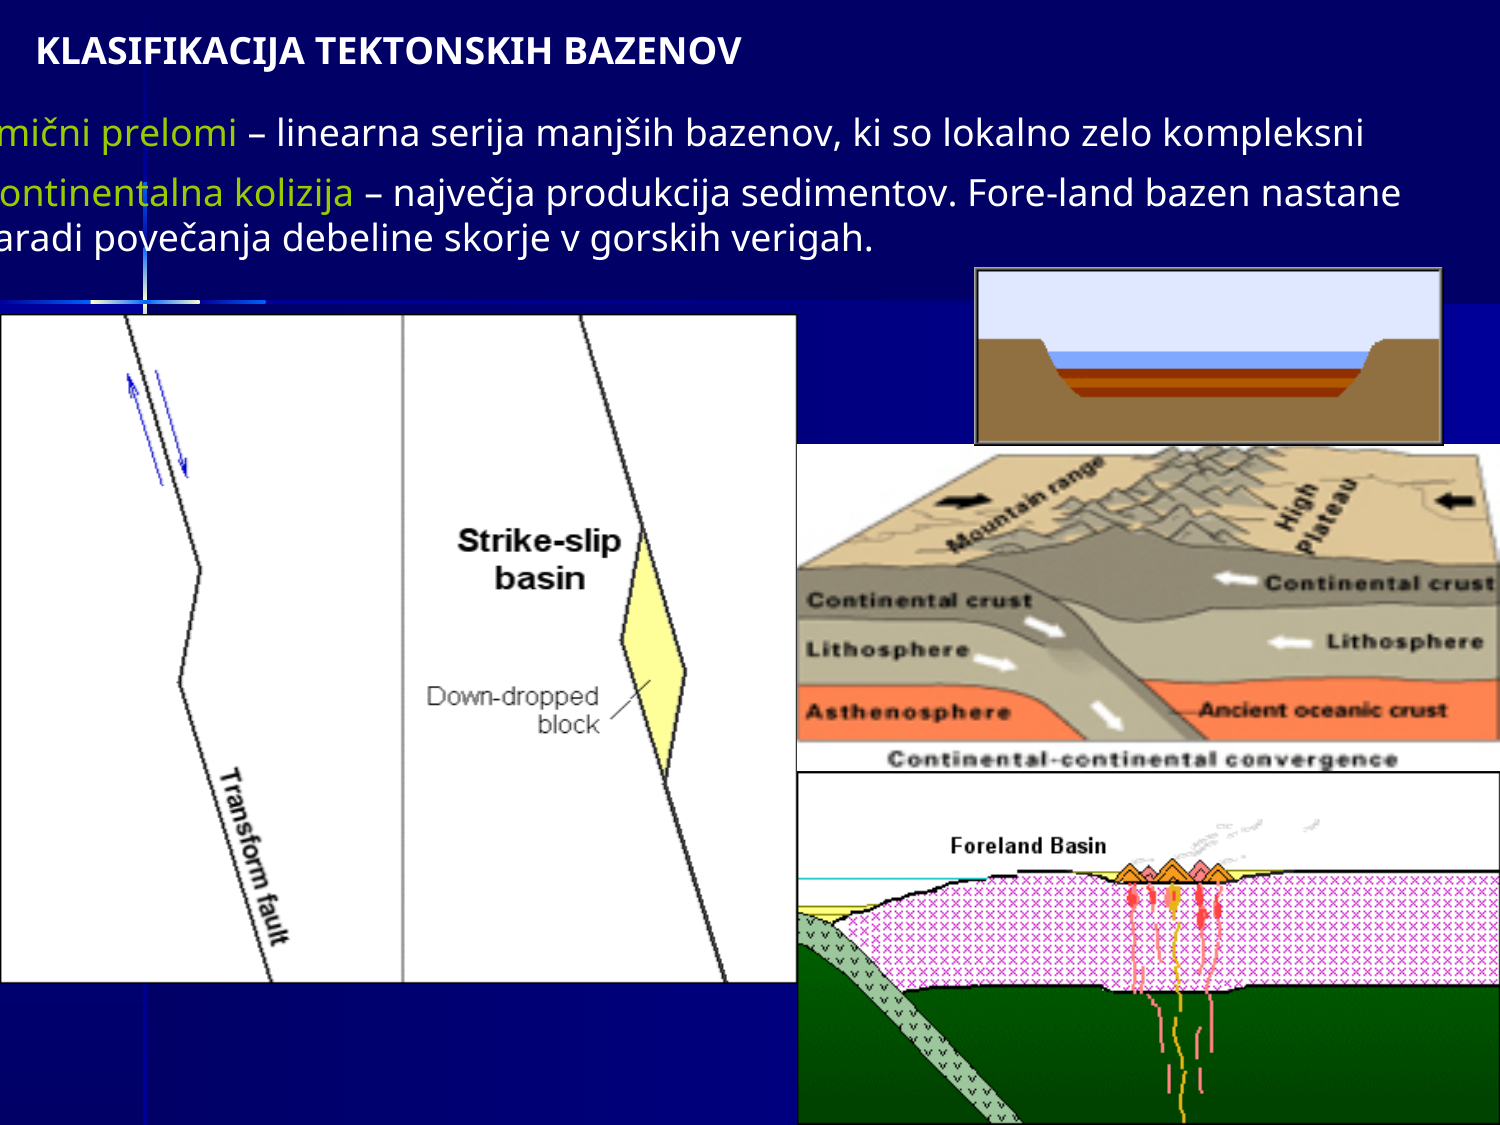

KLASIFIKACIJA TEKTONSKIH BAZENOV
Zmični prelomi – linearna serija manjših bazenov, ki so lokalno zelo kompleksni
Kontinentalna kolizija – največja produkcija sedimentov. Fore-land bazen nastane
zaradi povečanja debeline skorje v gorskih verigah.